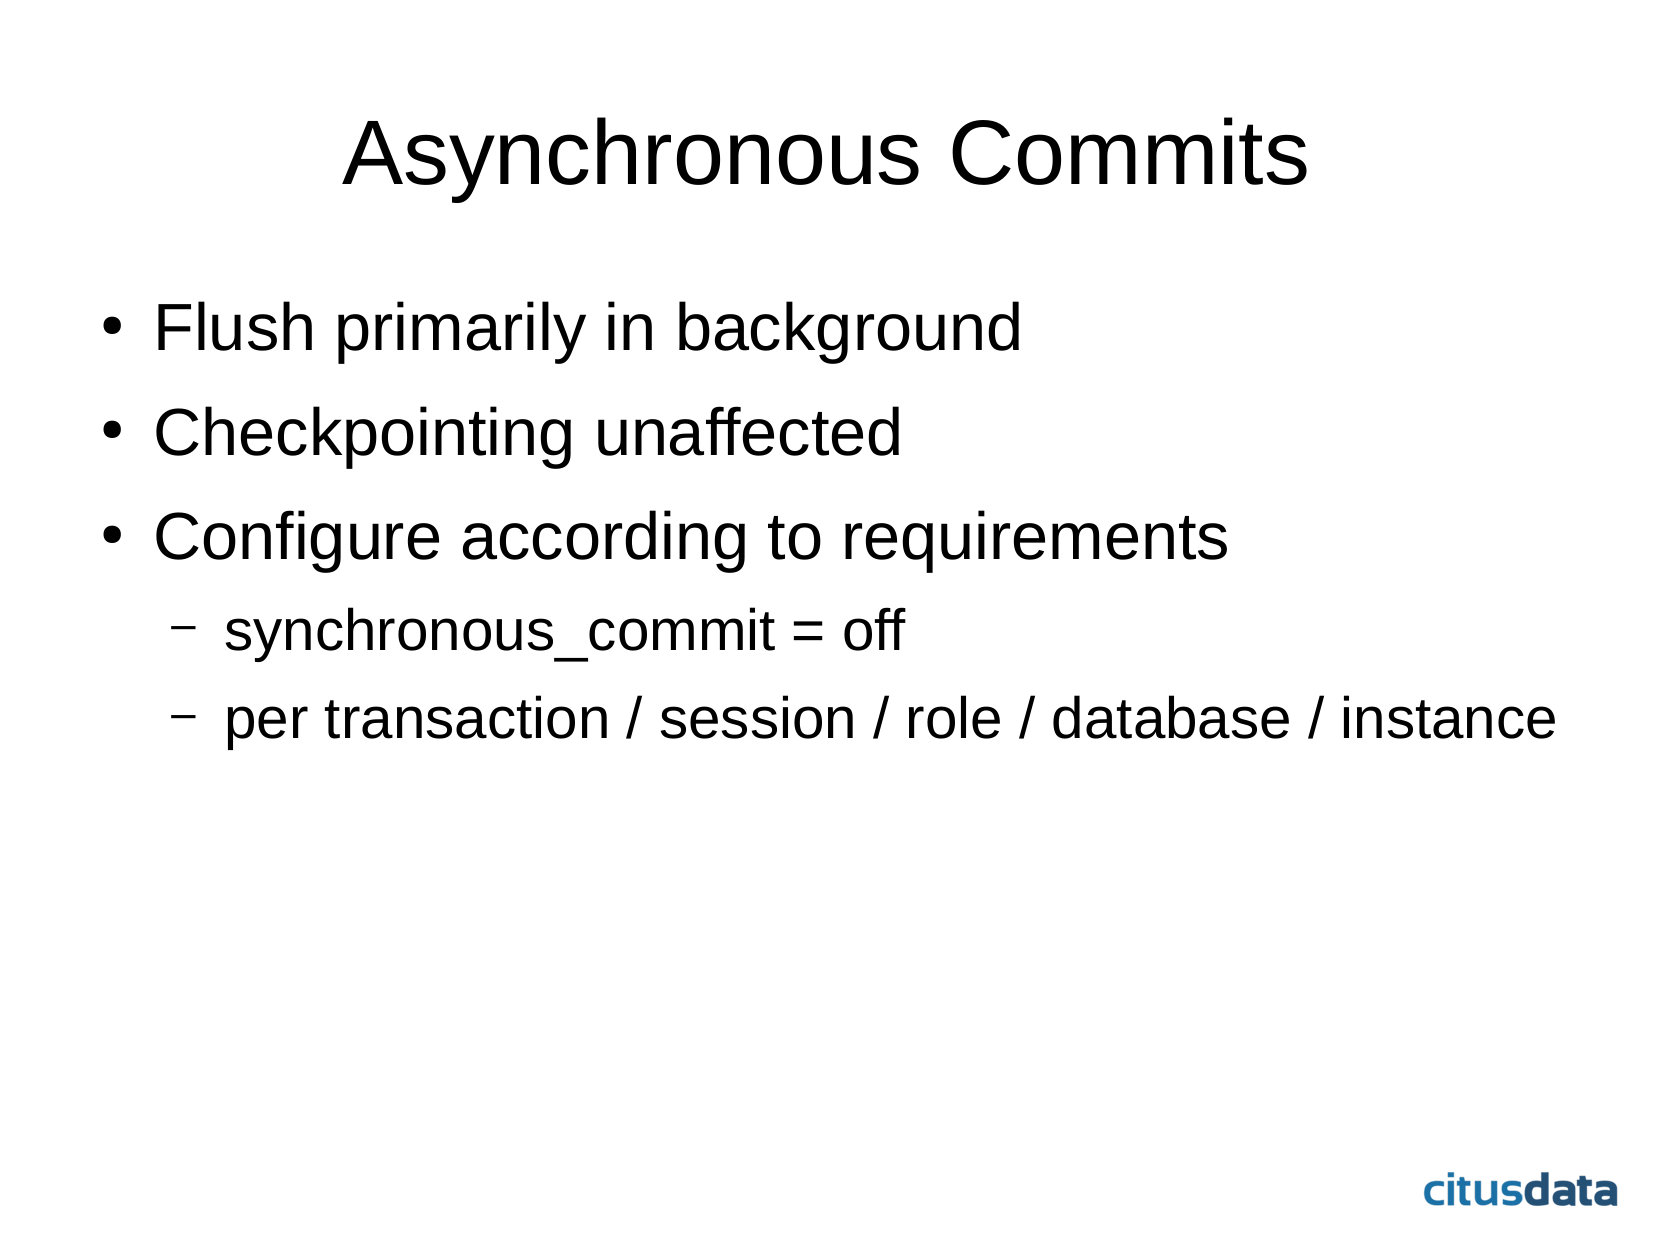

# Asynchronous Commits
Flush primarily in background
Checkpointing unaffected
Configure according to requirements
synchronous_commit = off
per transaction / session / role / database / instance